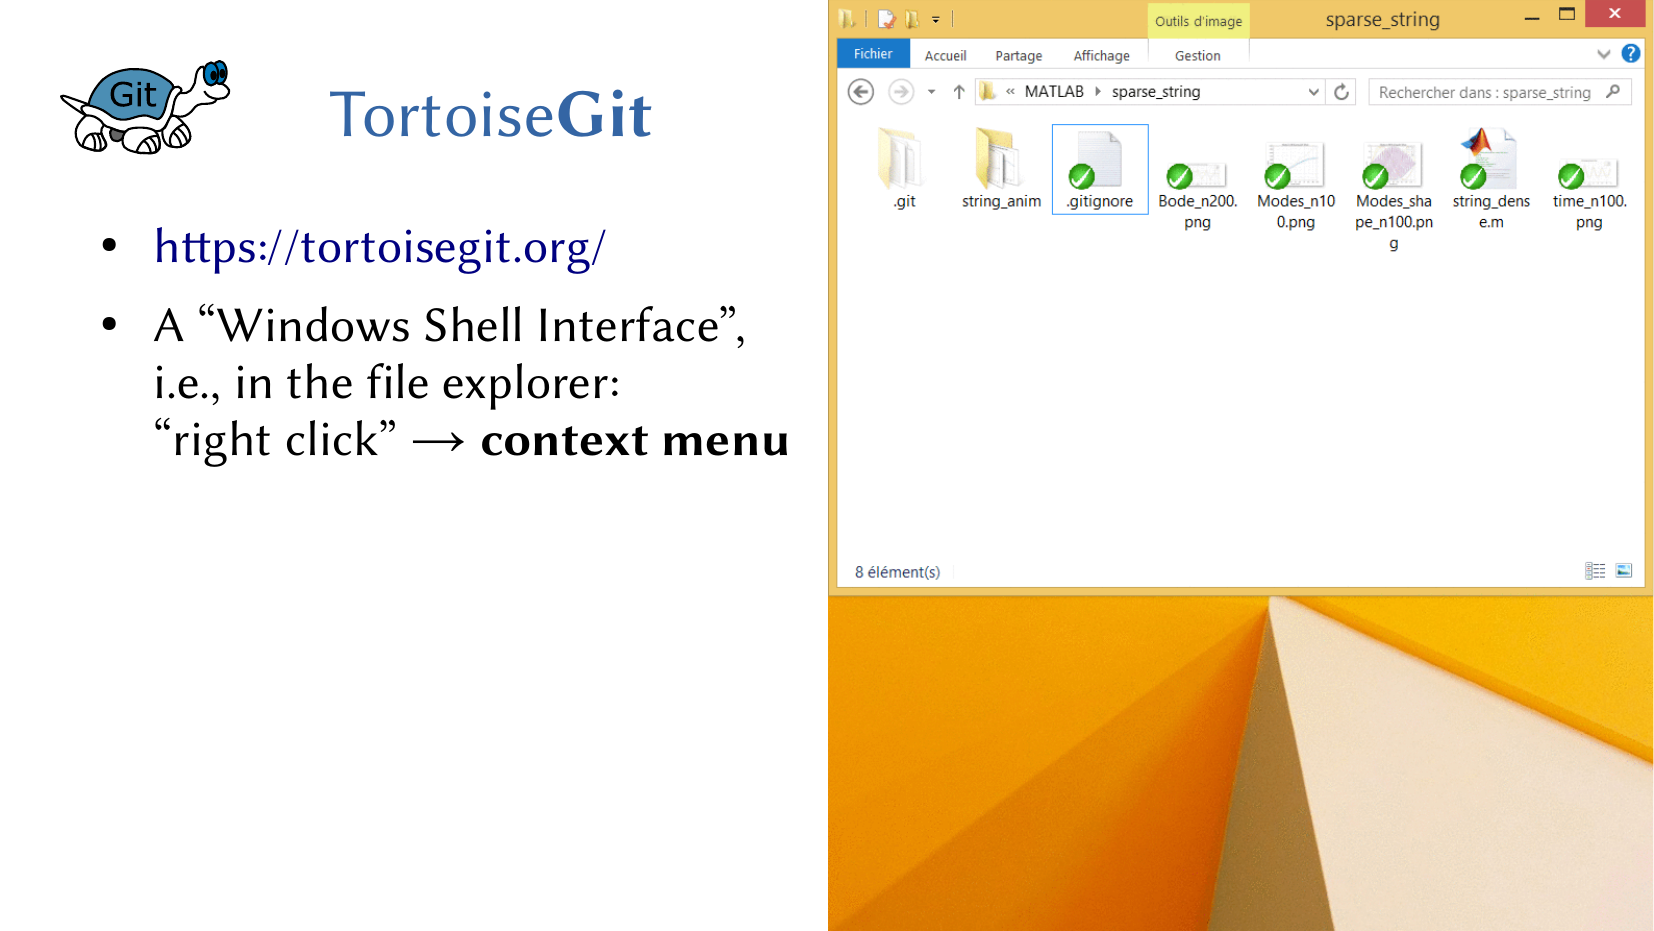

# TortoiseGit
https://tortoisegit.org/
A “Windows Shell Interface”,
i.e., in the file explorer:
“right click” → context menu
13